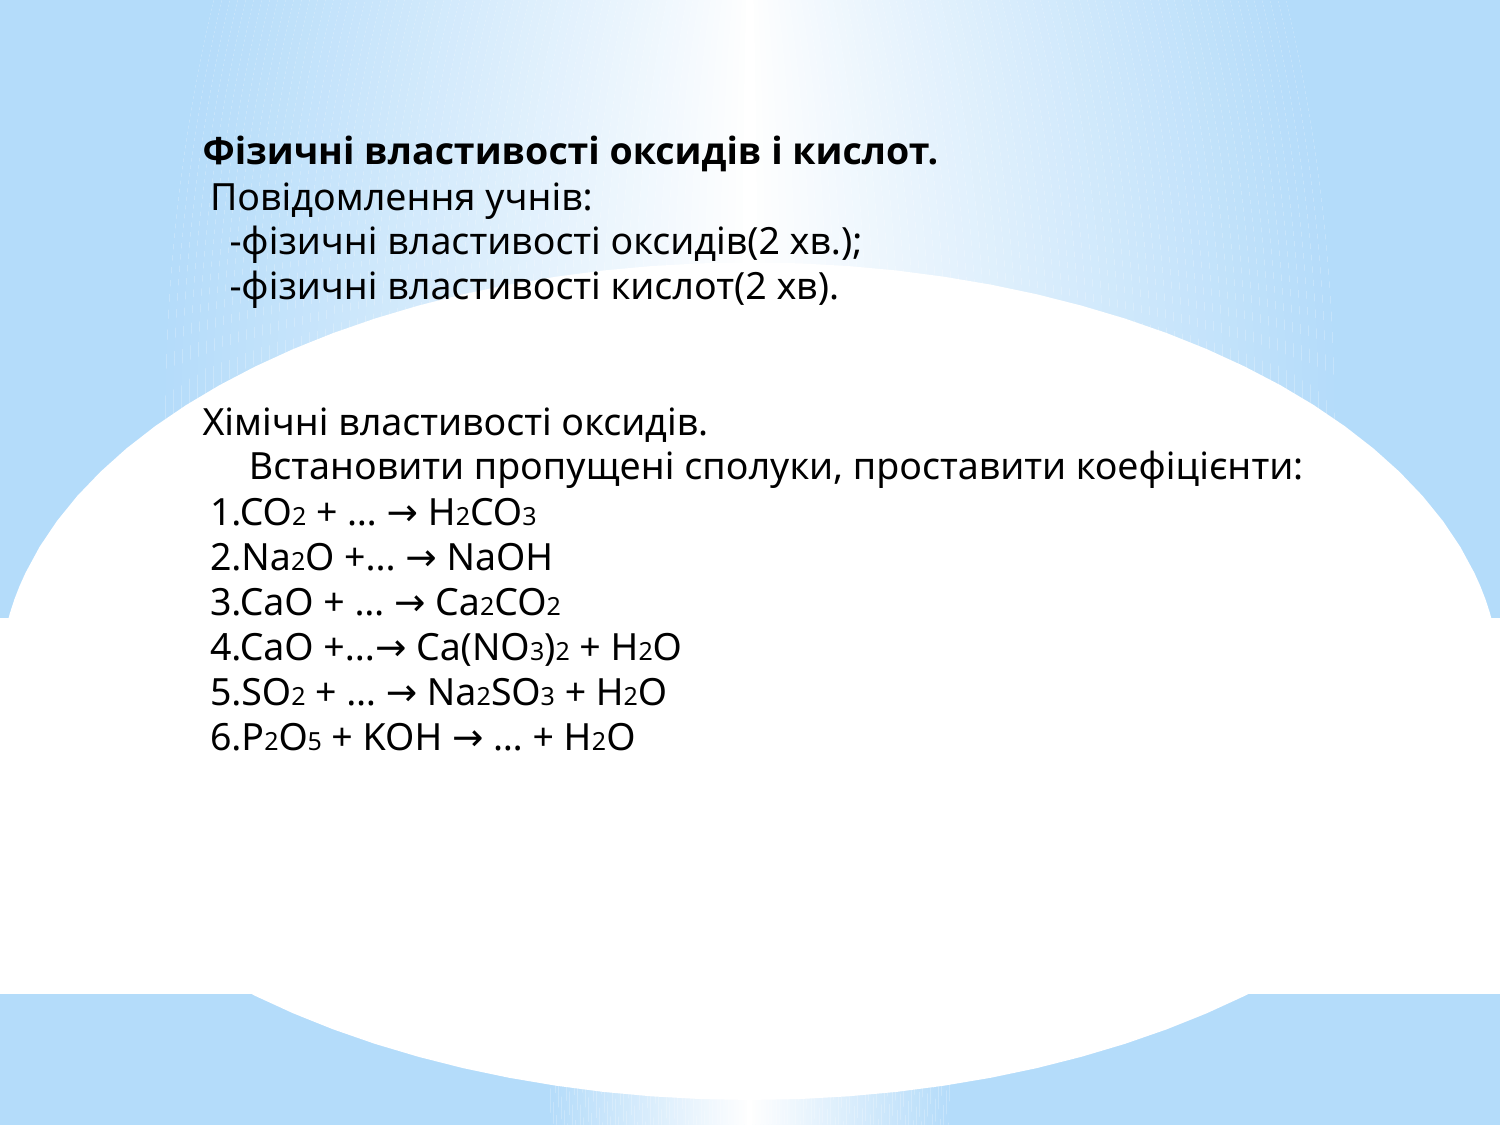

# Фізичні властивості оксидів і кислот.
Повідомлення учнів:
 -фізичні властивості оксидів(2 хв.);
 -фізичні властивості кислот(2 хв).
Хімічні властивості оксидів.
 Встановити пропущені сполуки, проставити коефіцієнти:
1.CO2 + … → H2CO3
2.Na2O +... → NaOH
3.CaO + … → Ca2CO2
4.CaO +...→ Ca(NO3)2 + H2O
5.SO2 + … → Na2SO3 + H2O
6.P2O5 + KOH → … + H2O